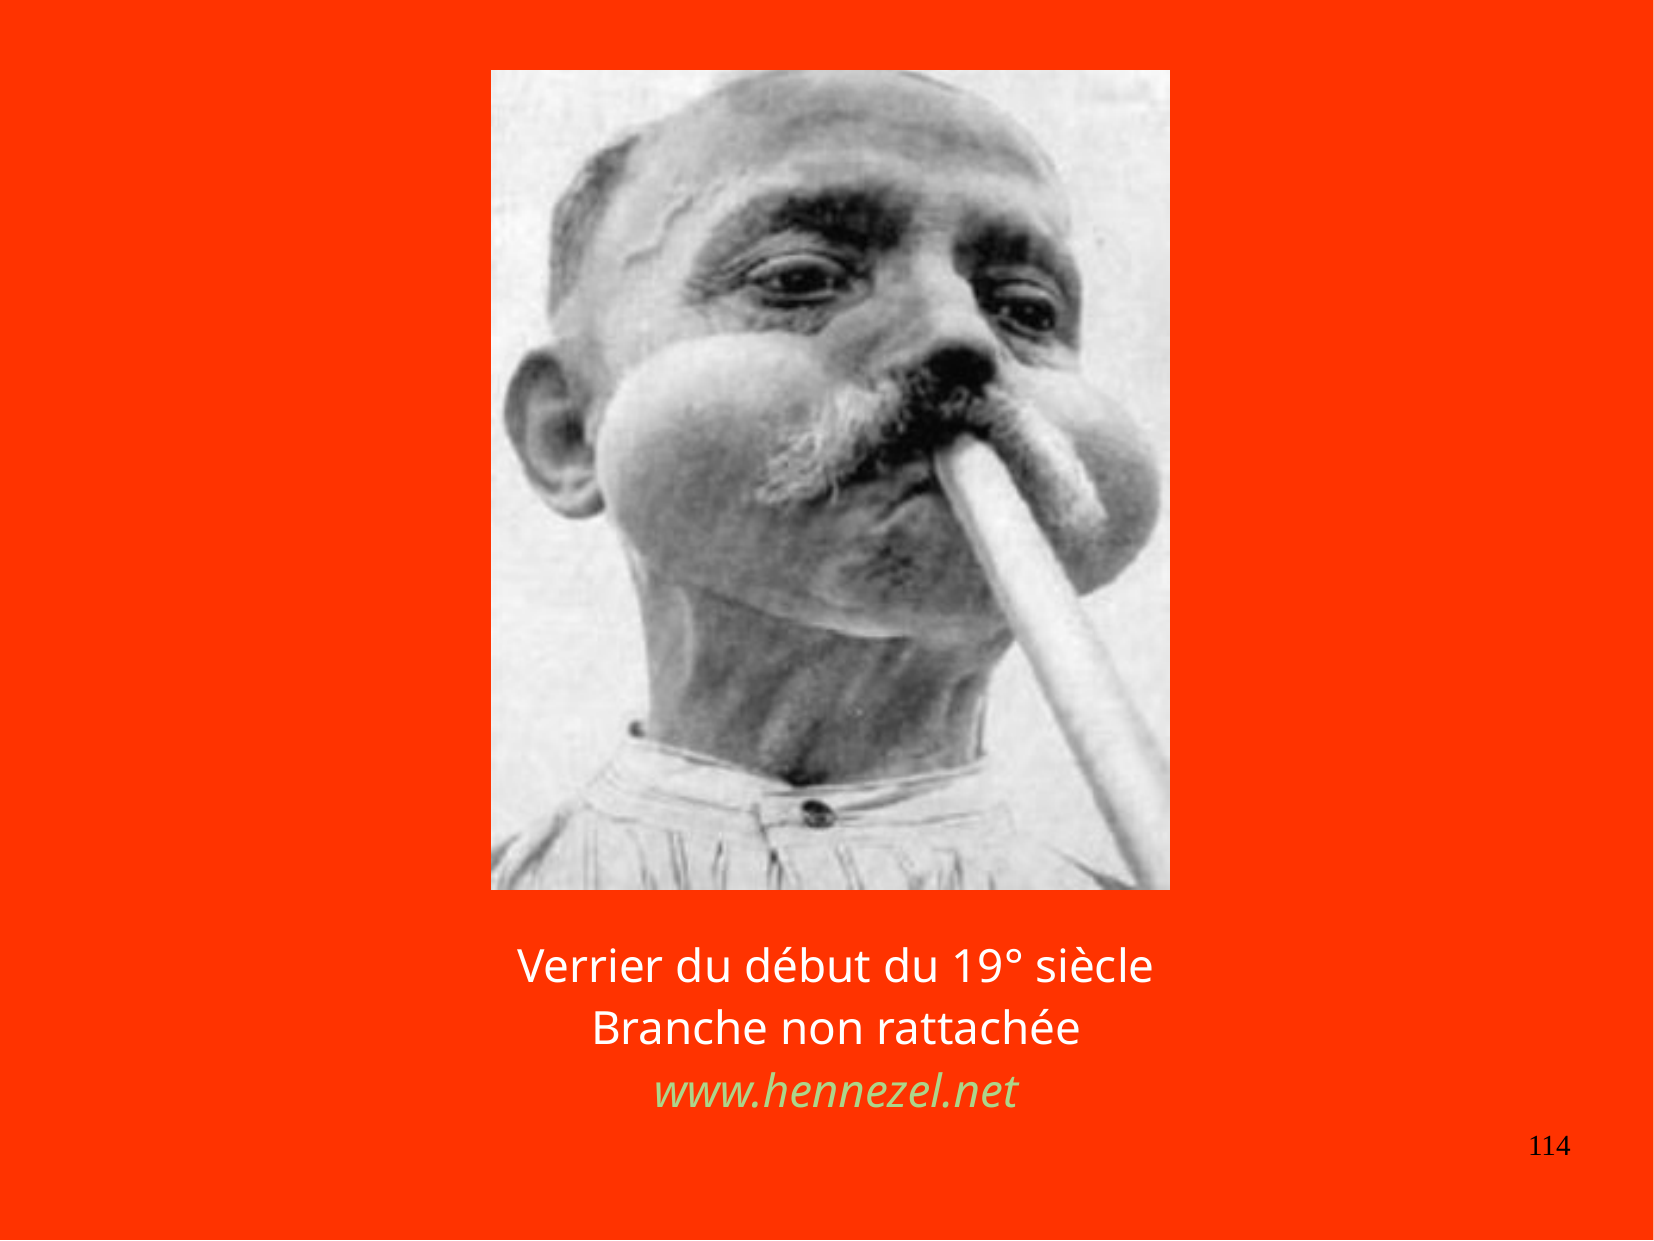

# Verrier du début du 19° siècle Branche non rattachée www.hennezel.net
114